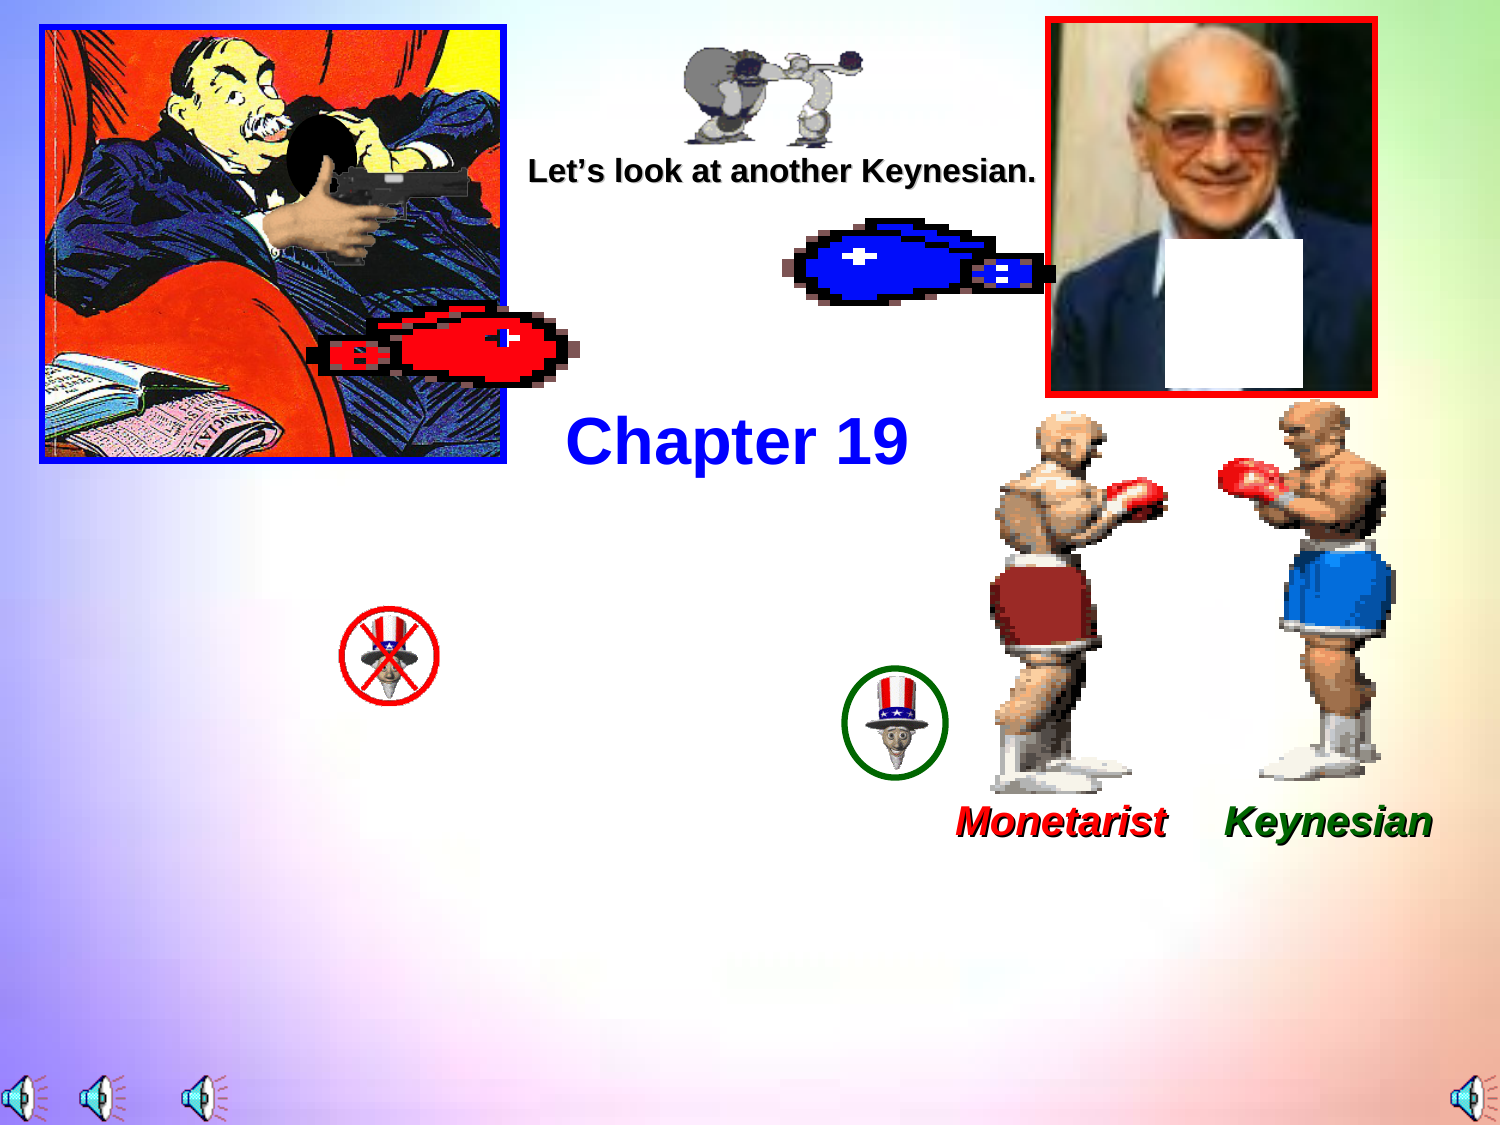

Let’s look at another Keynesian.
Chapter 19
Monetarist Keynesian